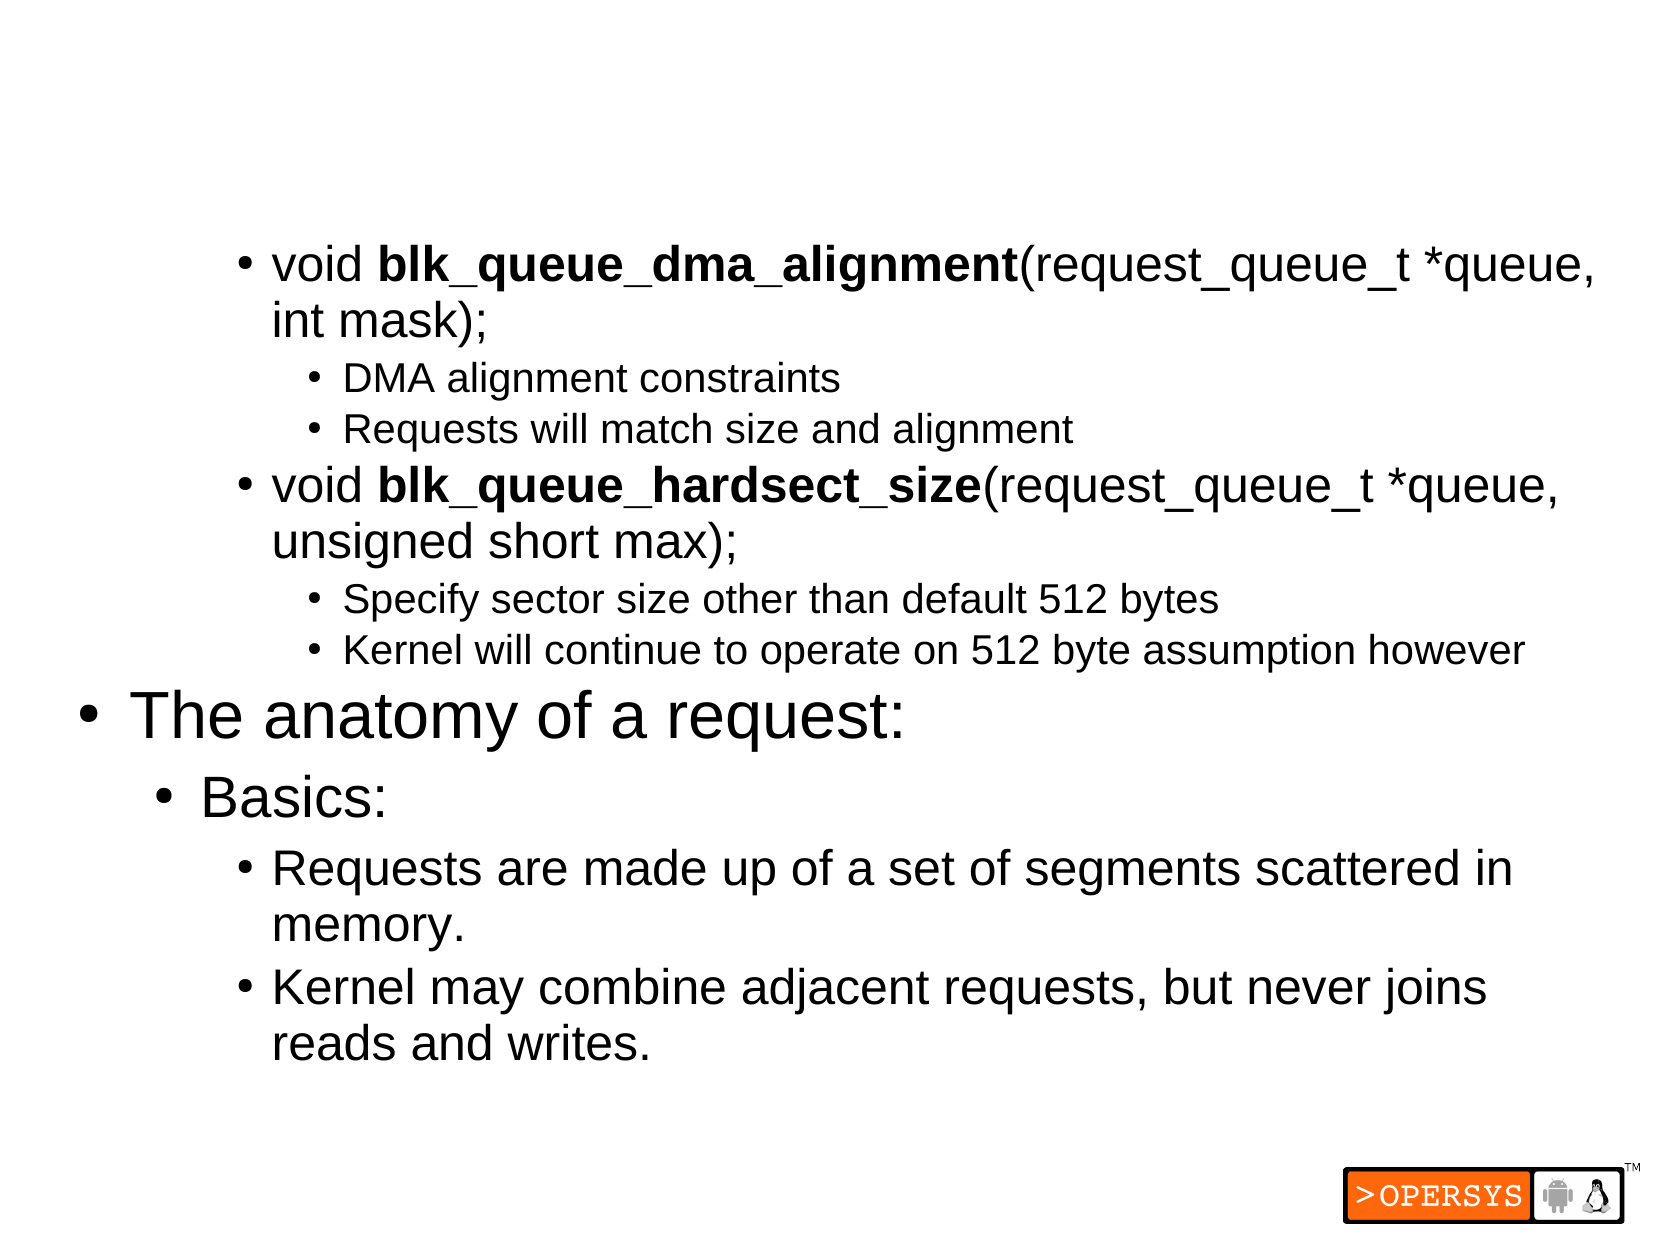

# void blk_queue_dma_alignment(request_queue_t *queue, int mask);
DMA alignment constraints
Requests will match size and alignment
void blk_queue_hardsect_size(request_queue_t *queue, unsigned short max);
Specify sector size other than default 512 bytes
Kernel will continue to operate on 512 byte assumption however
The anatomy of a request:
Basics:
Requests are made up of a set of segments scattered in memory.
Kernel may combine adjacent requests, but never joins reads and writes.